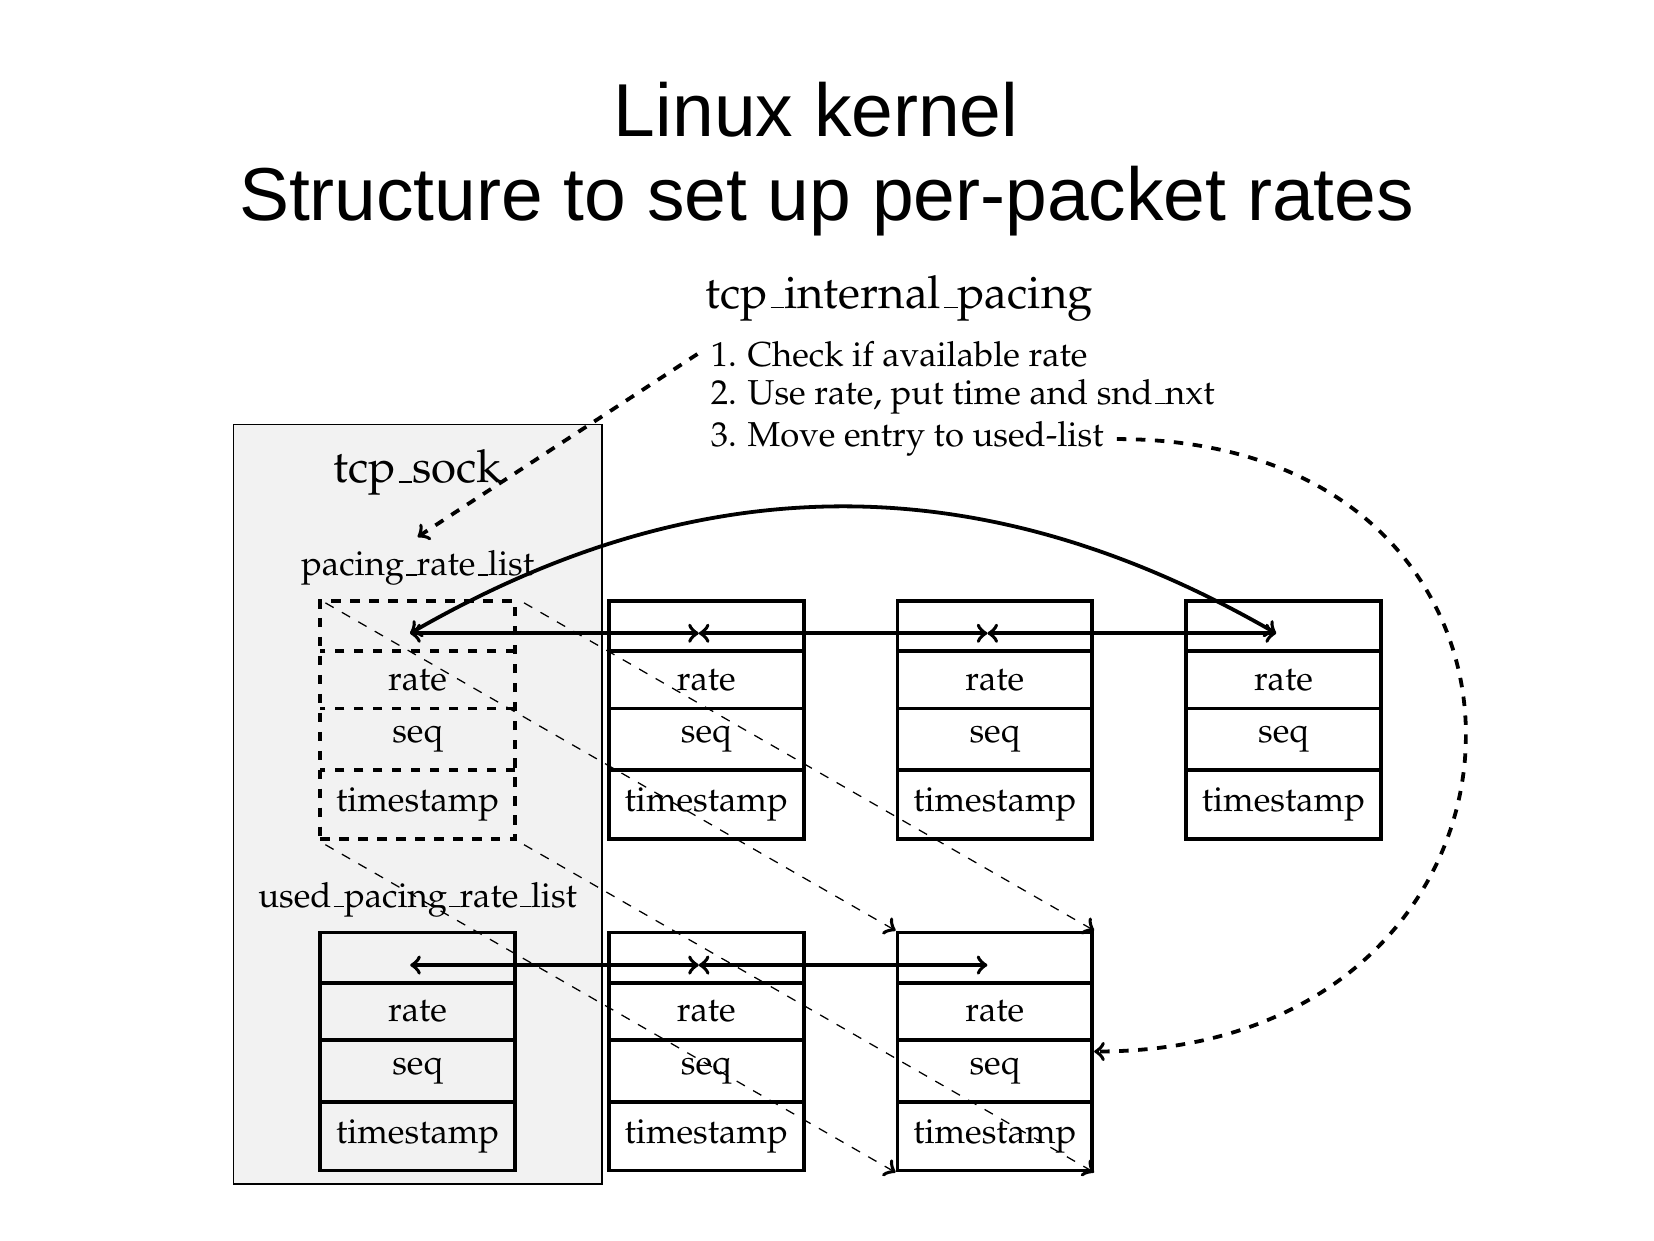

# Linux kernel Structure to set up per-packet rates